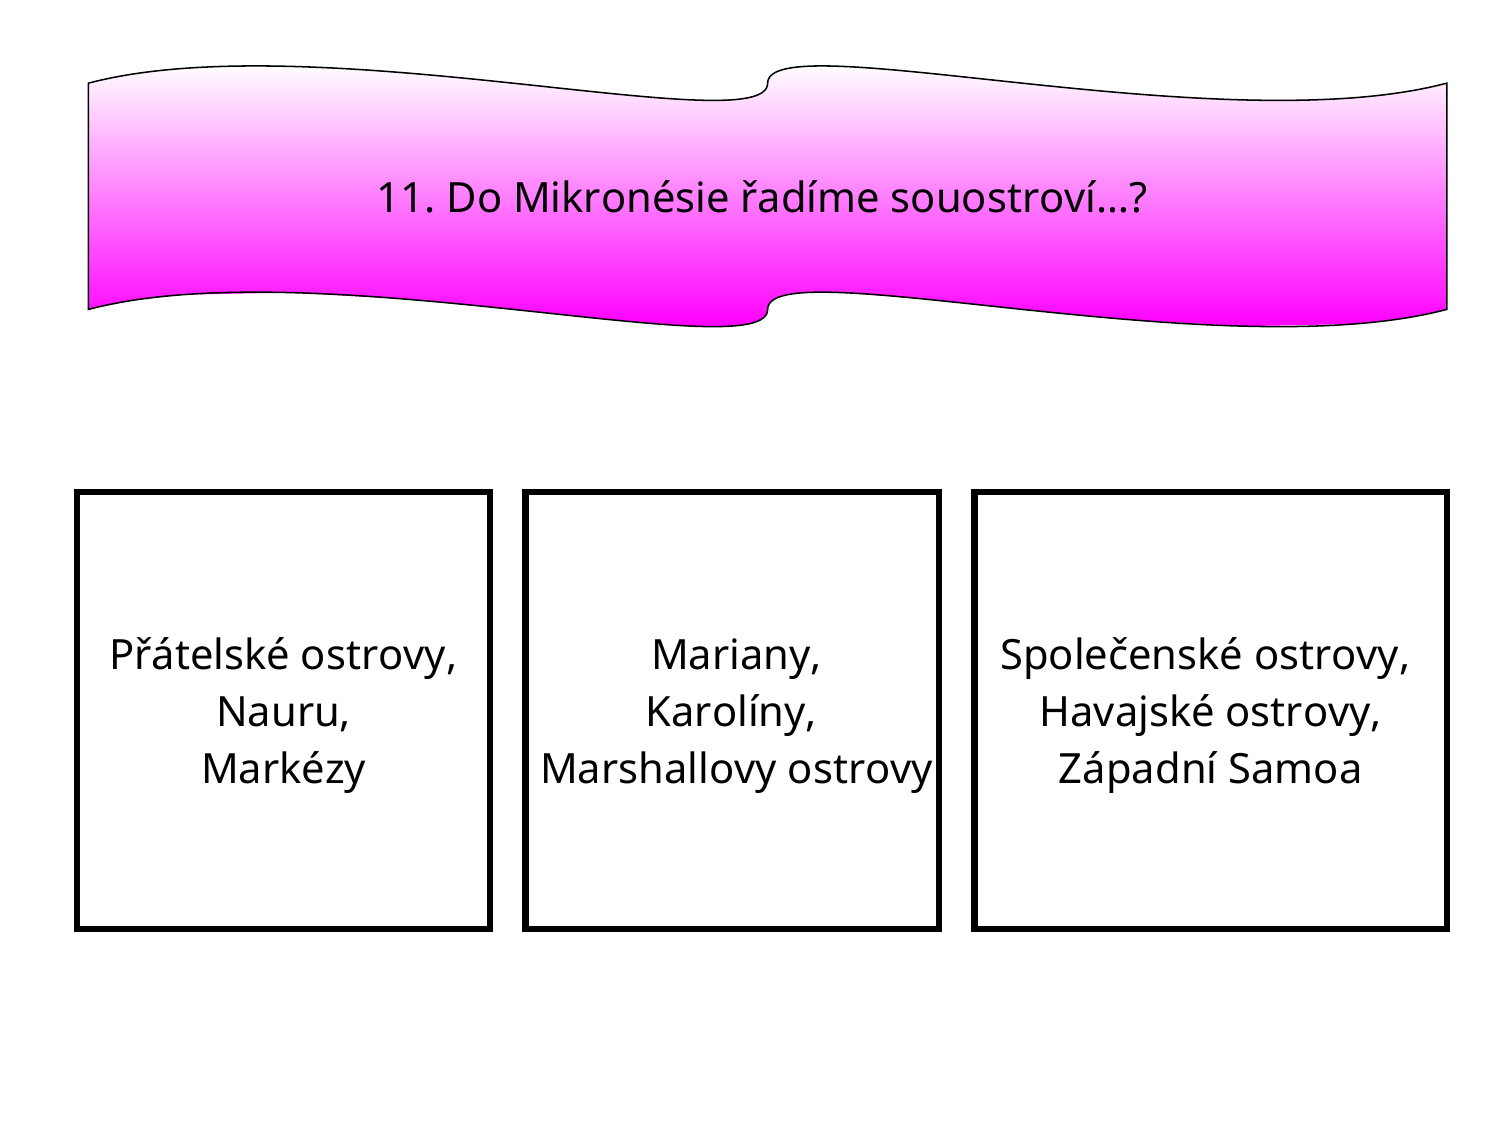

11. Do Mikronésie řadíme souostroví…?
Přátelské ostrovy,
Nauru,
Markézy
Mariany,
Karolíny,
Marshallovy ostrovy
Společenské ostrovy,
Havajské ostrovy,
Západní Samoa